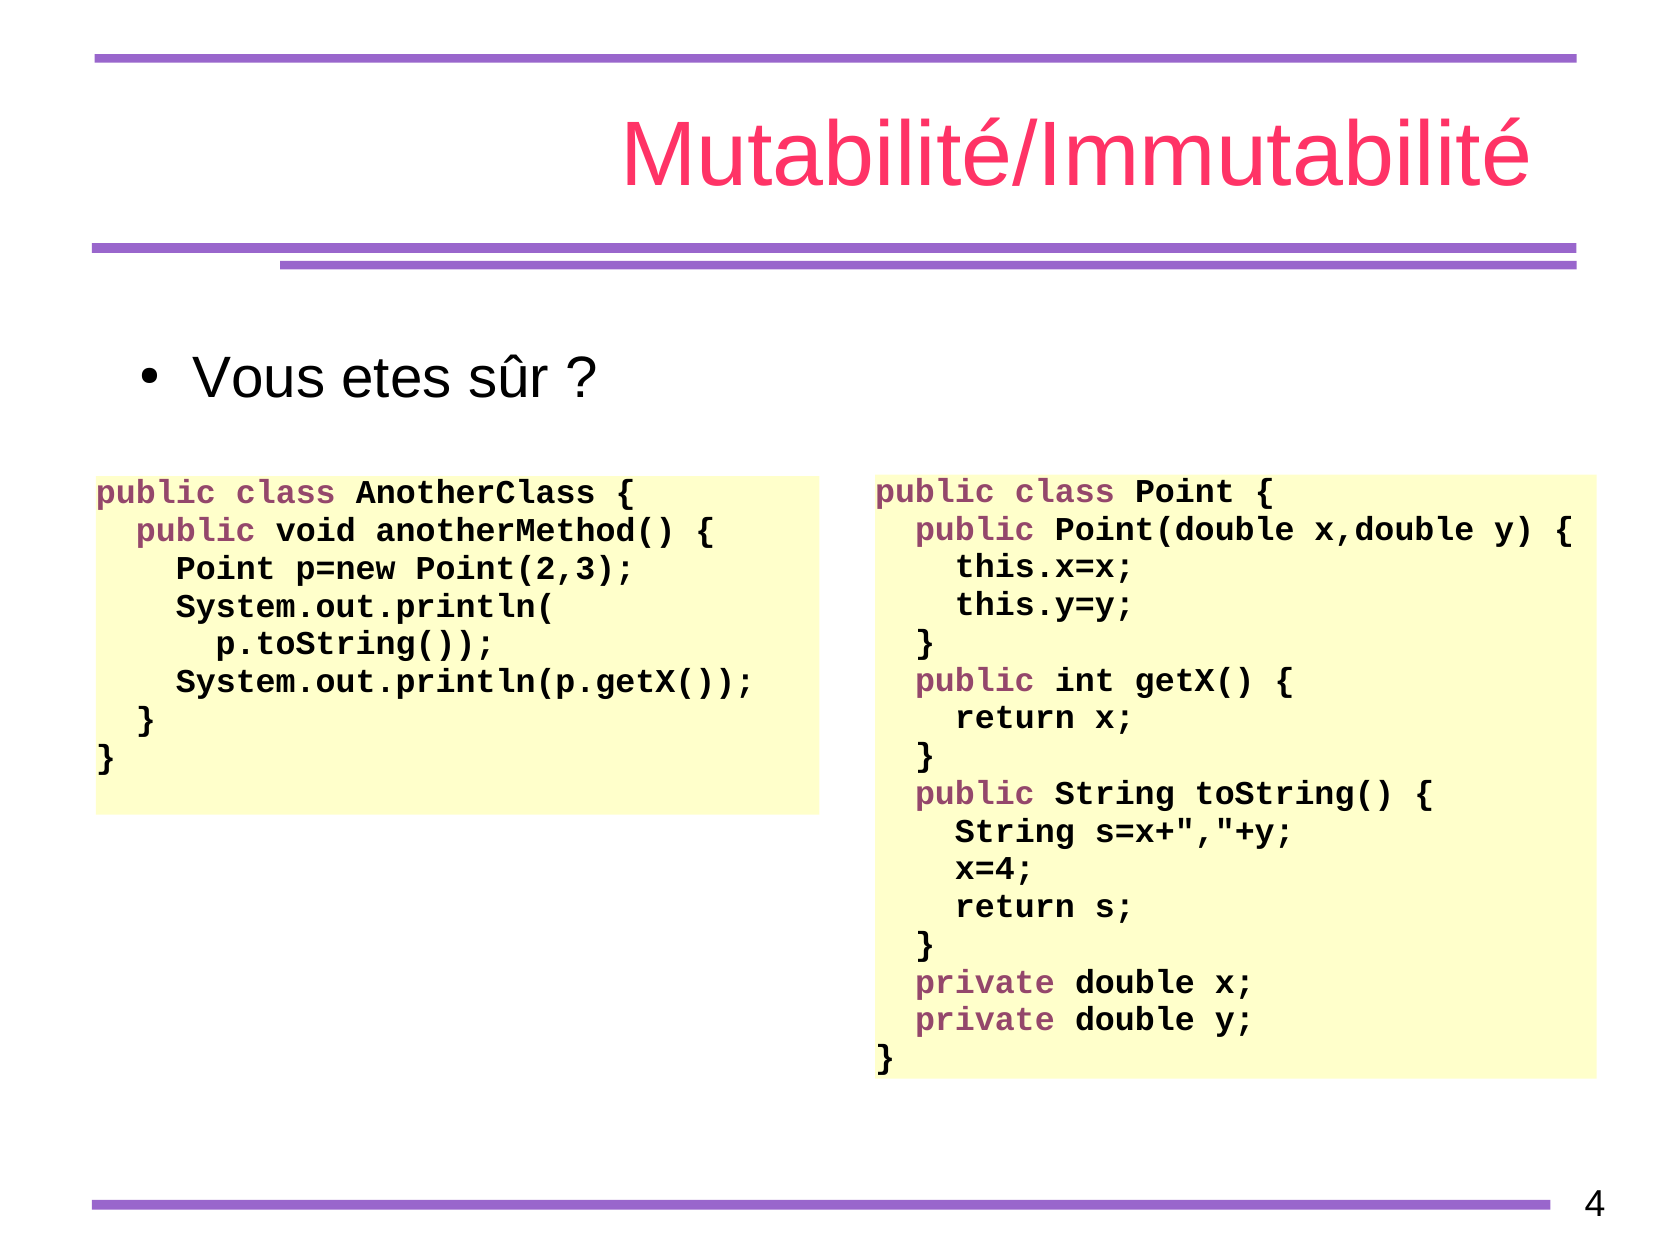

# Mutabilité/Immutabilité
Vous etes sûr ?
public class Point {
 public Point(double x,double y) {
 this.x=x;
 this.y=y;
 }
 public int getX() {
 return x;
 }
 public String toString() {
 String s=x+","+y;
 x=4;
 return s;
 }
 private double x;
 private double y;
}
public class AnotherClass {
 public void anotherMethod() {
 Point p=new Point(2,3);
 System.out.println(
 p.toString());
 System.out.println(p.getX());
 }
}